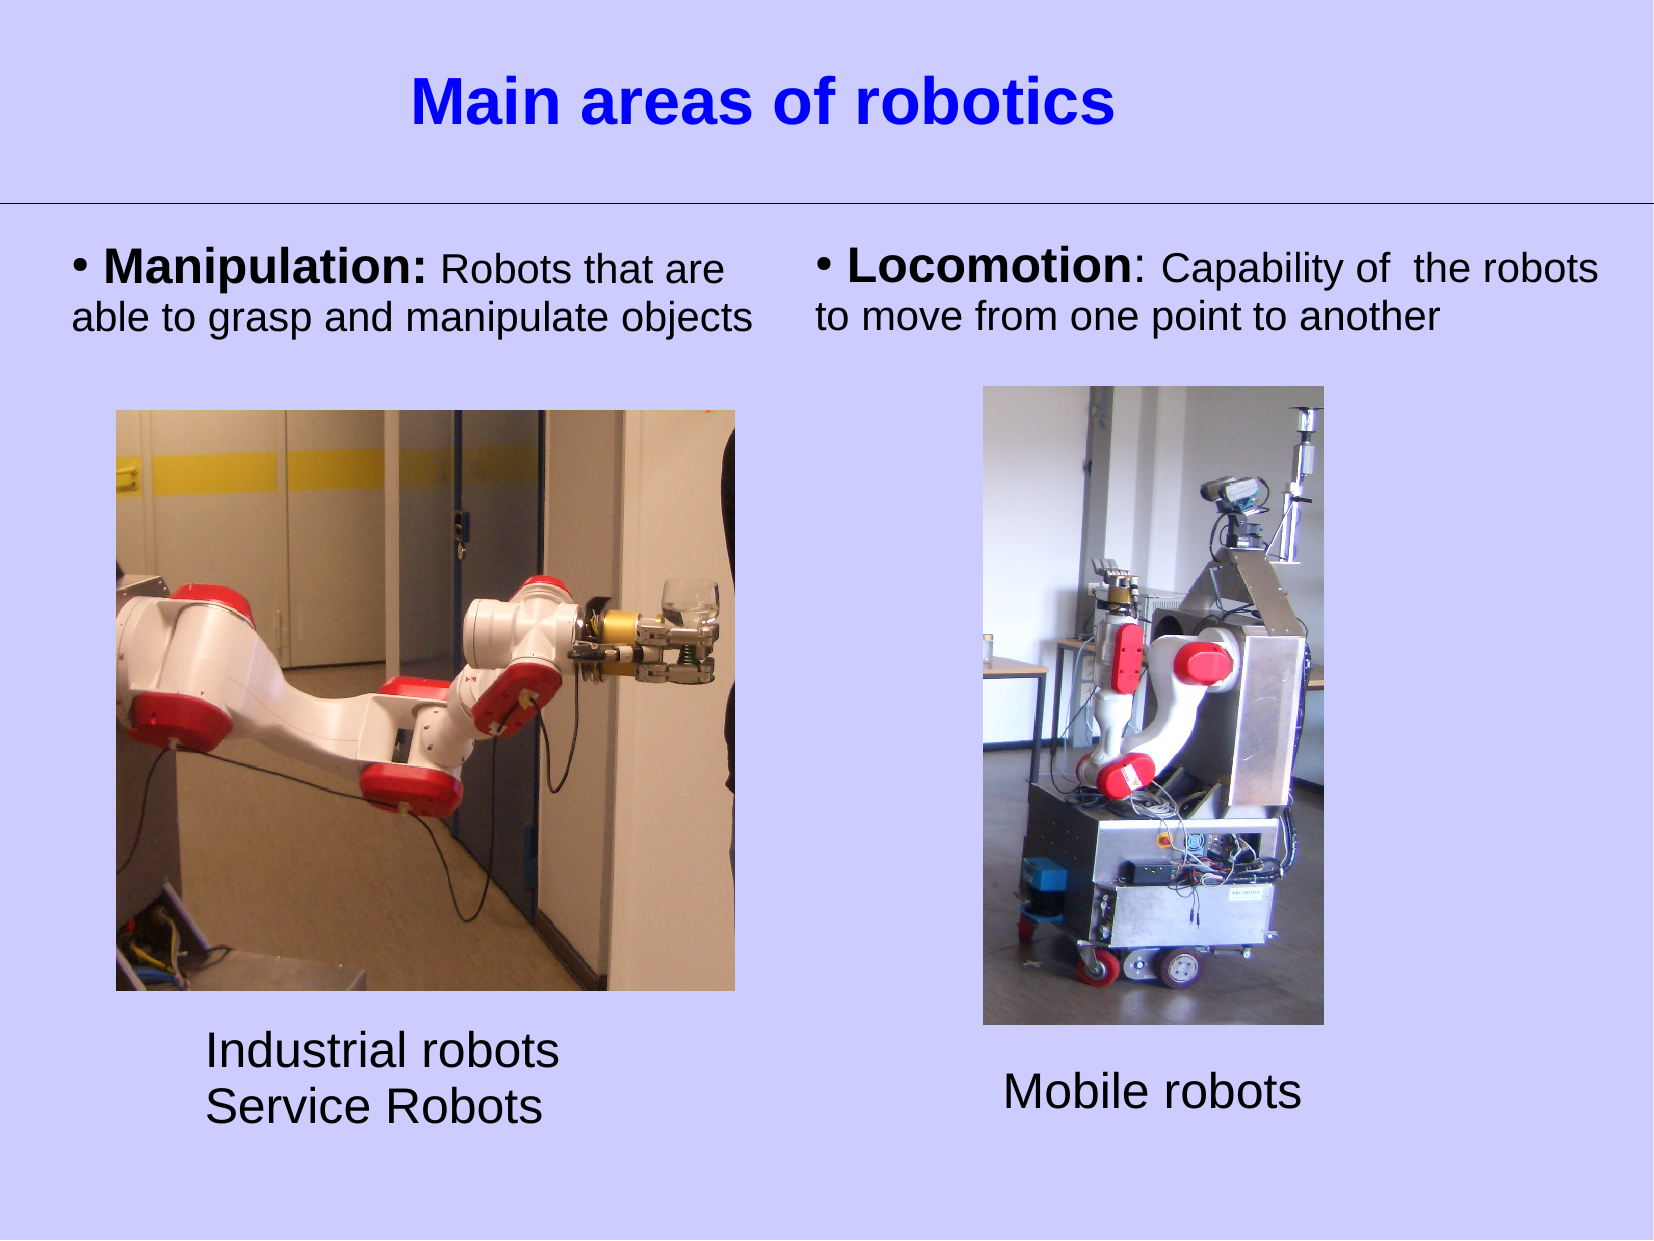

# Main areas of robotics
 Locomotion: Capability of the robots to move from one point to another
 Manipulation: Robots that are able to grasp and manipulate objects
Industrial robots
Service Robots
Mobile robots